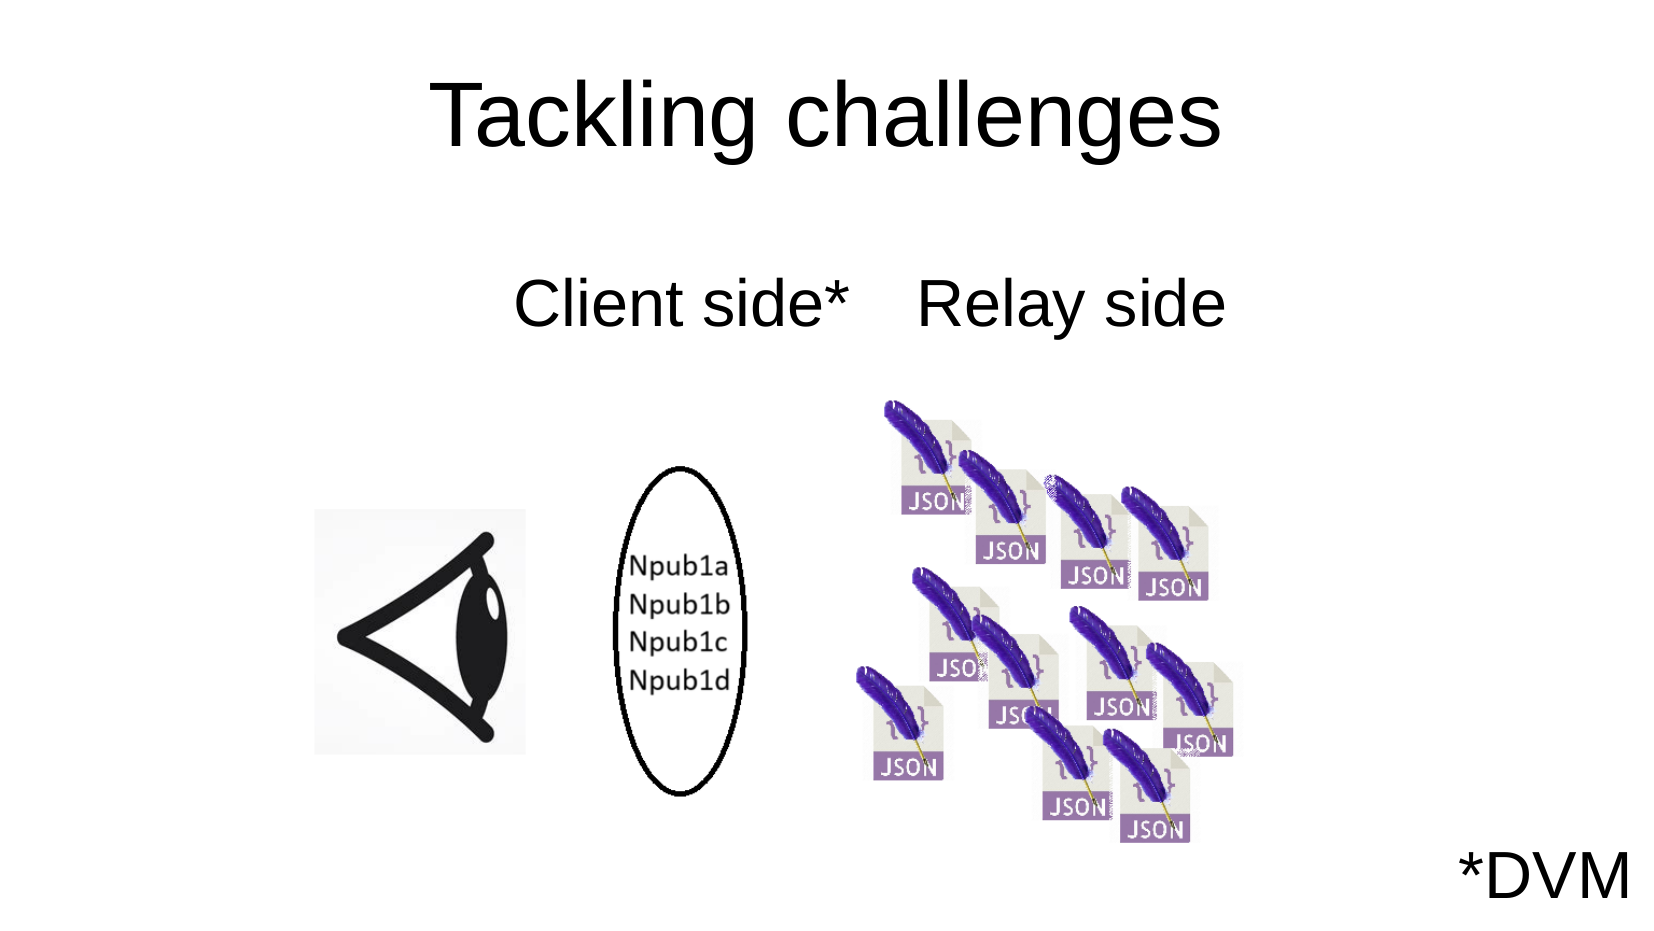

# Tackling challenges
Client side*
Relay side
*DVM